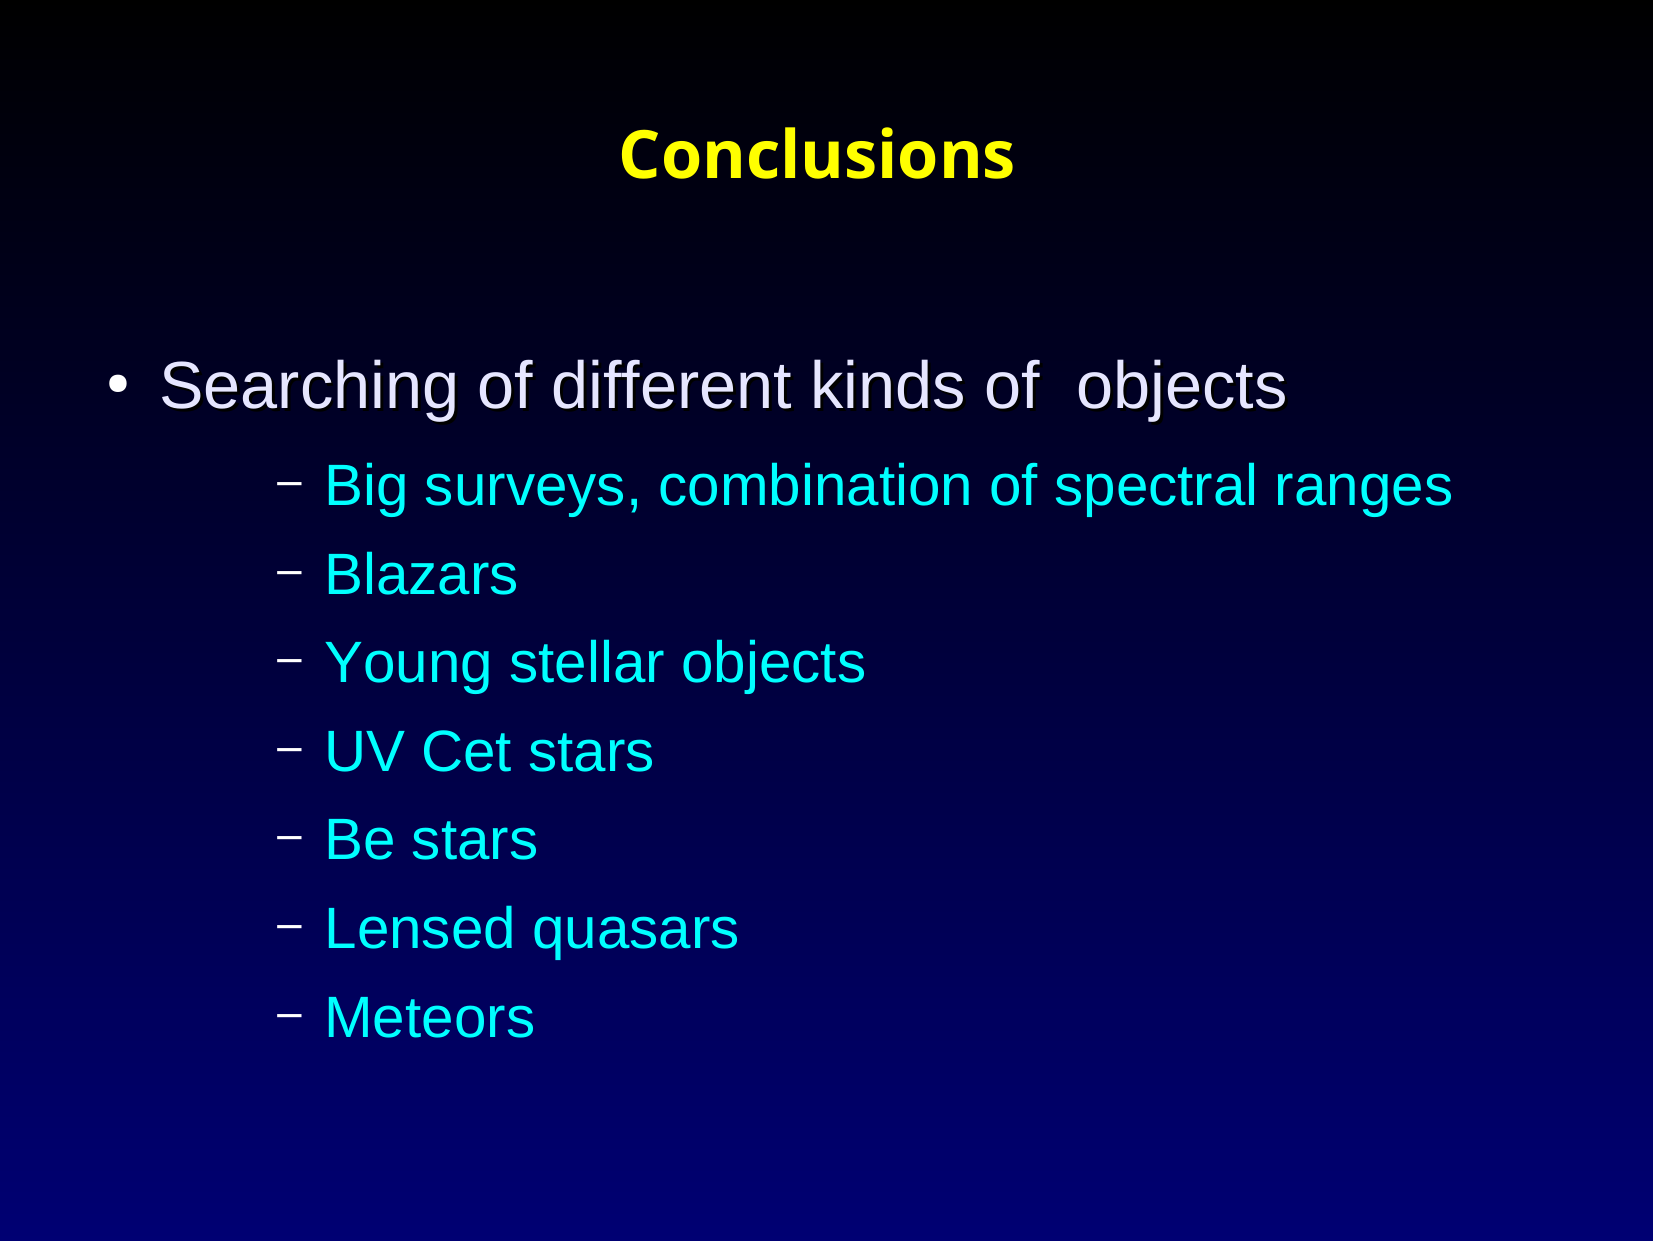

# Conclusions
Searching of different kinds of objects
Big surveys, combination of spectral ranges
Blazars
Young stellar objects
UV Cet stars
Be stars
Lensed quasars
Meteors